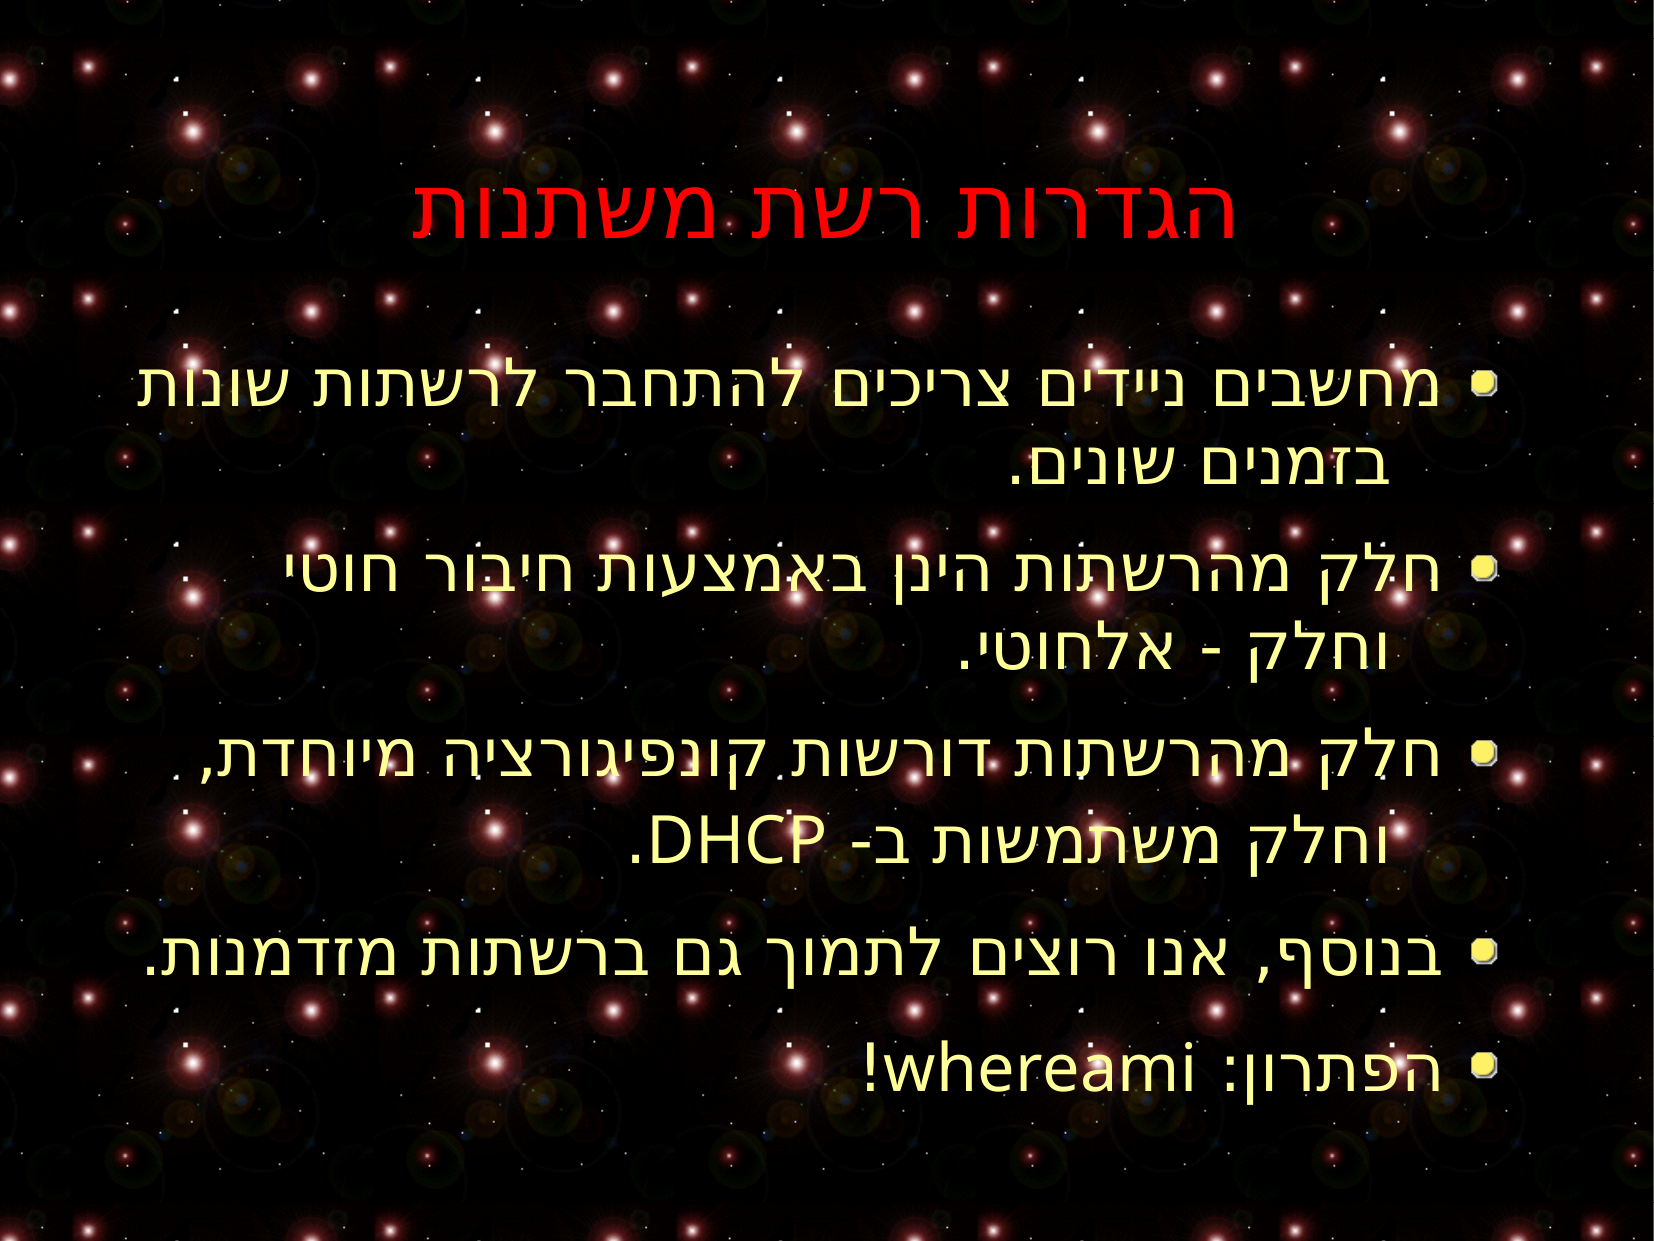

# הגדרות רשת משתנות
מחשבים ניידים צריכים להתחבר לרשתות שונות בזמנים שונים.
חלק מהרשתות הינן באמצעות חיבור חוטי וחלק - אלחוטי.
חלק מהרשתות דורשות קונפיגורציה מיוחדת, וחלק משתמשות ב- DHCP.
בנוסף, אנו רוצים לתמוך גם ברשתות מזדמנות.
הפתרון: whereami!